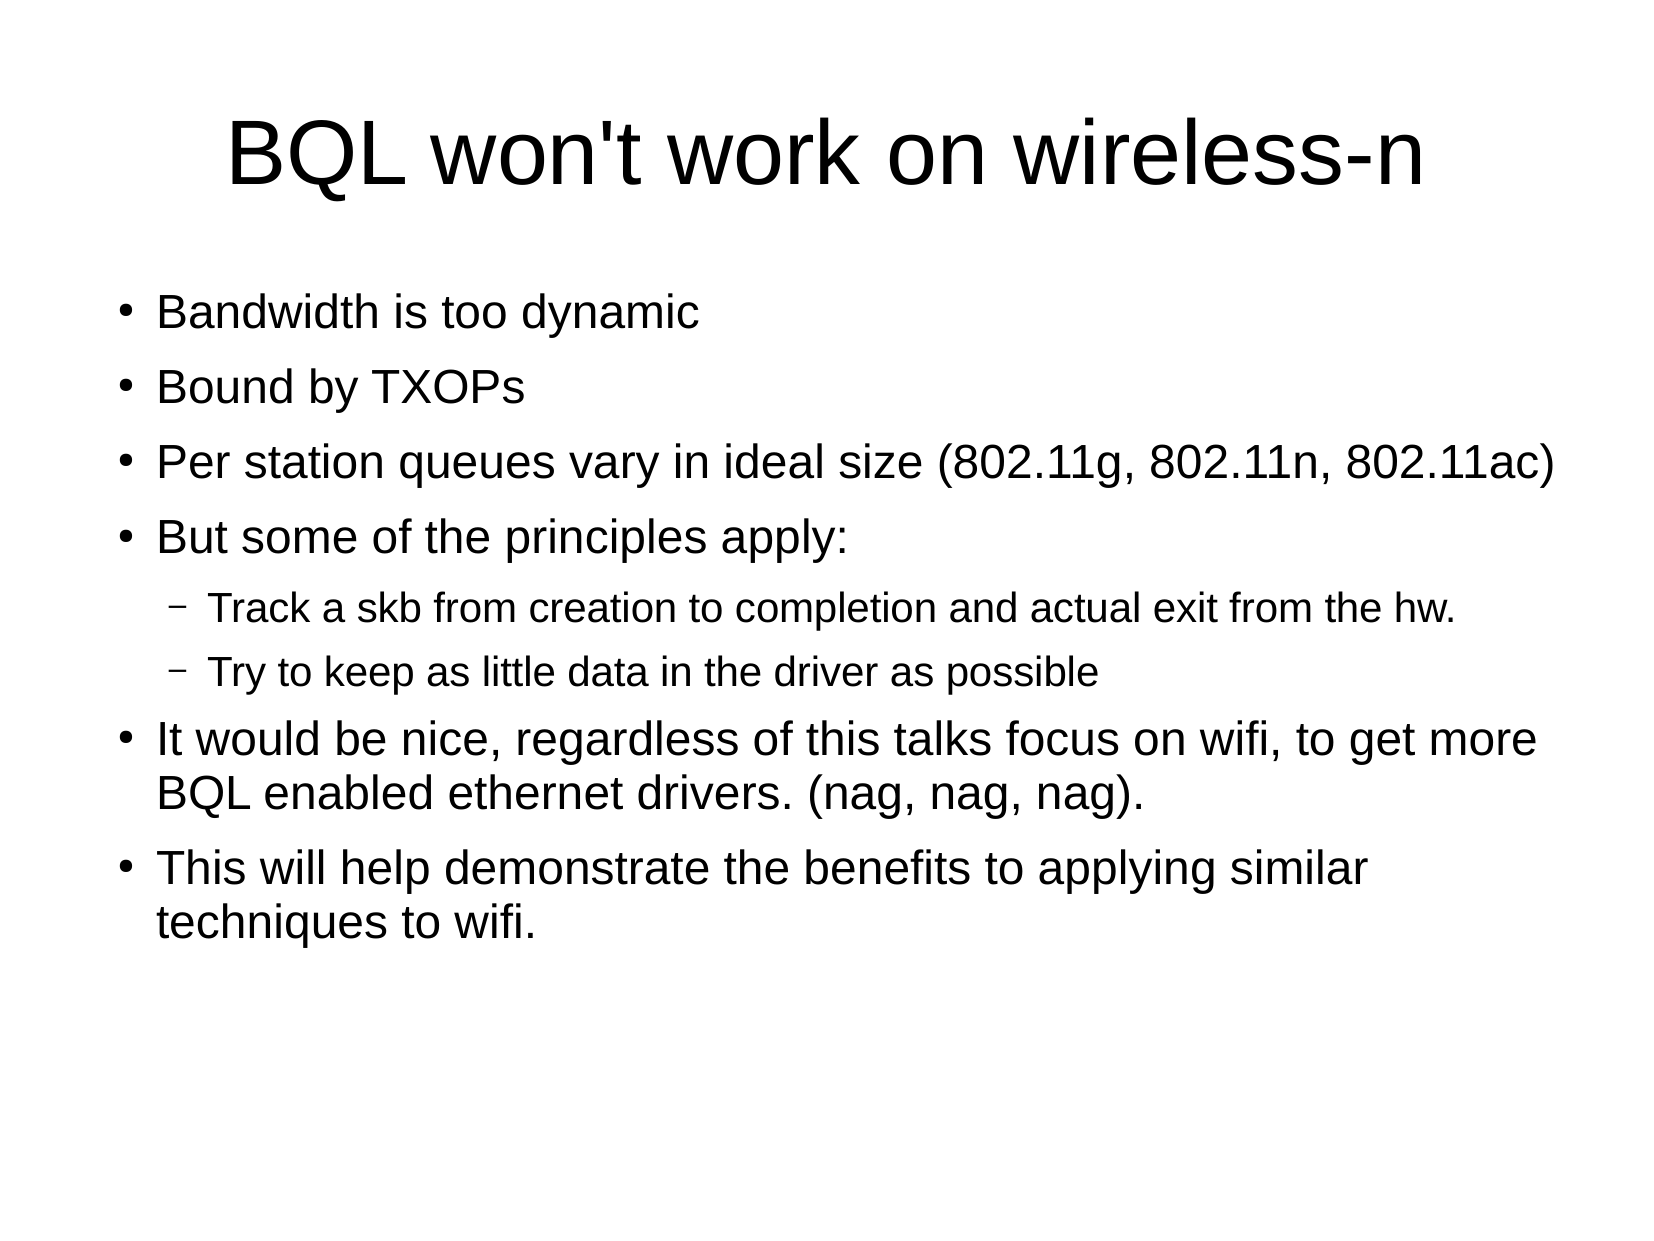

# BQL won't work on wireless-n
Bandwidth is too dynamic
Bound by TXOPs
Per station queues vary in ideal size (802.11g, 802.11n, 802.11ac)
But some of the principles apply:
Track a skb from creation to completion and actual exit from the hw.
Try to keep as little data in the driver as possible
It would be nice, regardless of this talks focus on wifi, to get more BQL enabled ethernet drivers. (nag, nag, nag).
This will help demonstrate the benefits to applying similar techniques to wifi.